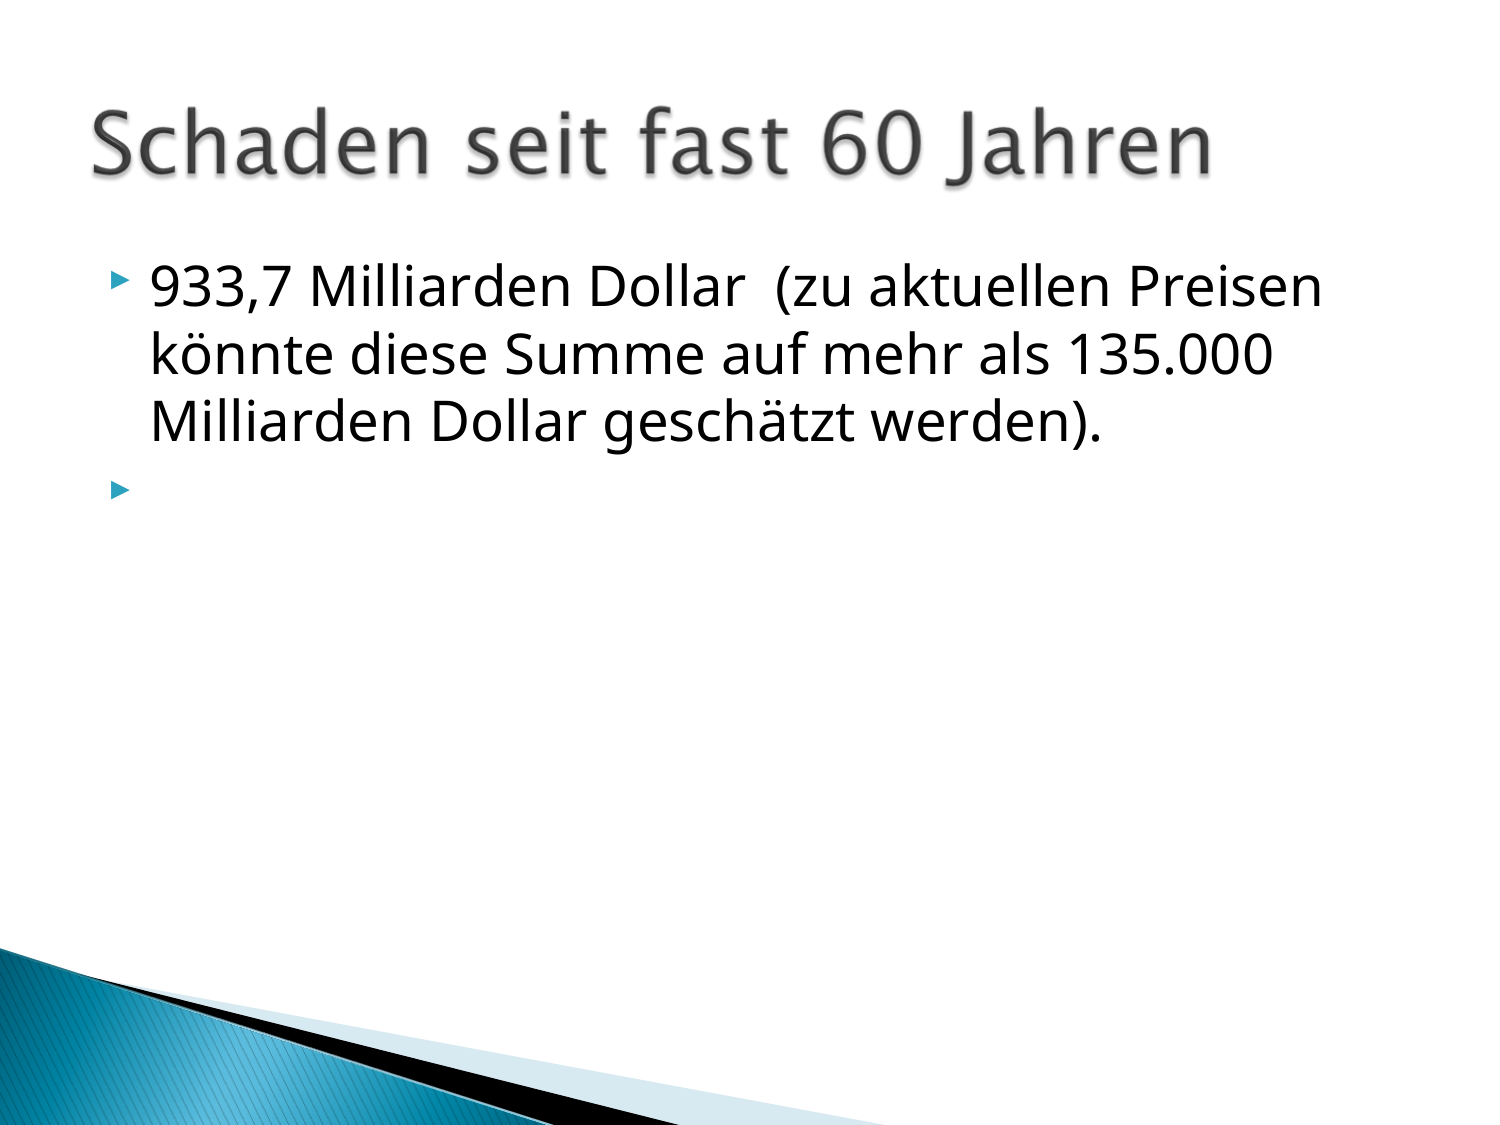

# 933,7 Milliarden Dollar (zu aktuellen Preisen könnte diese Summe auf mehr als 135.000 Milliarden Dollar geschätzt werden).